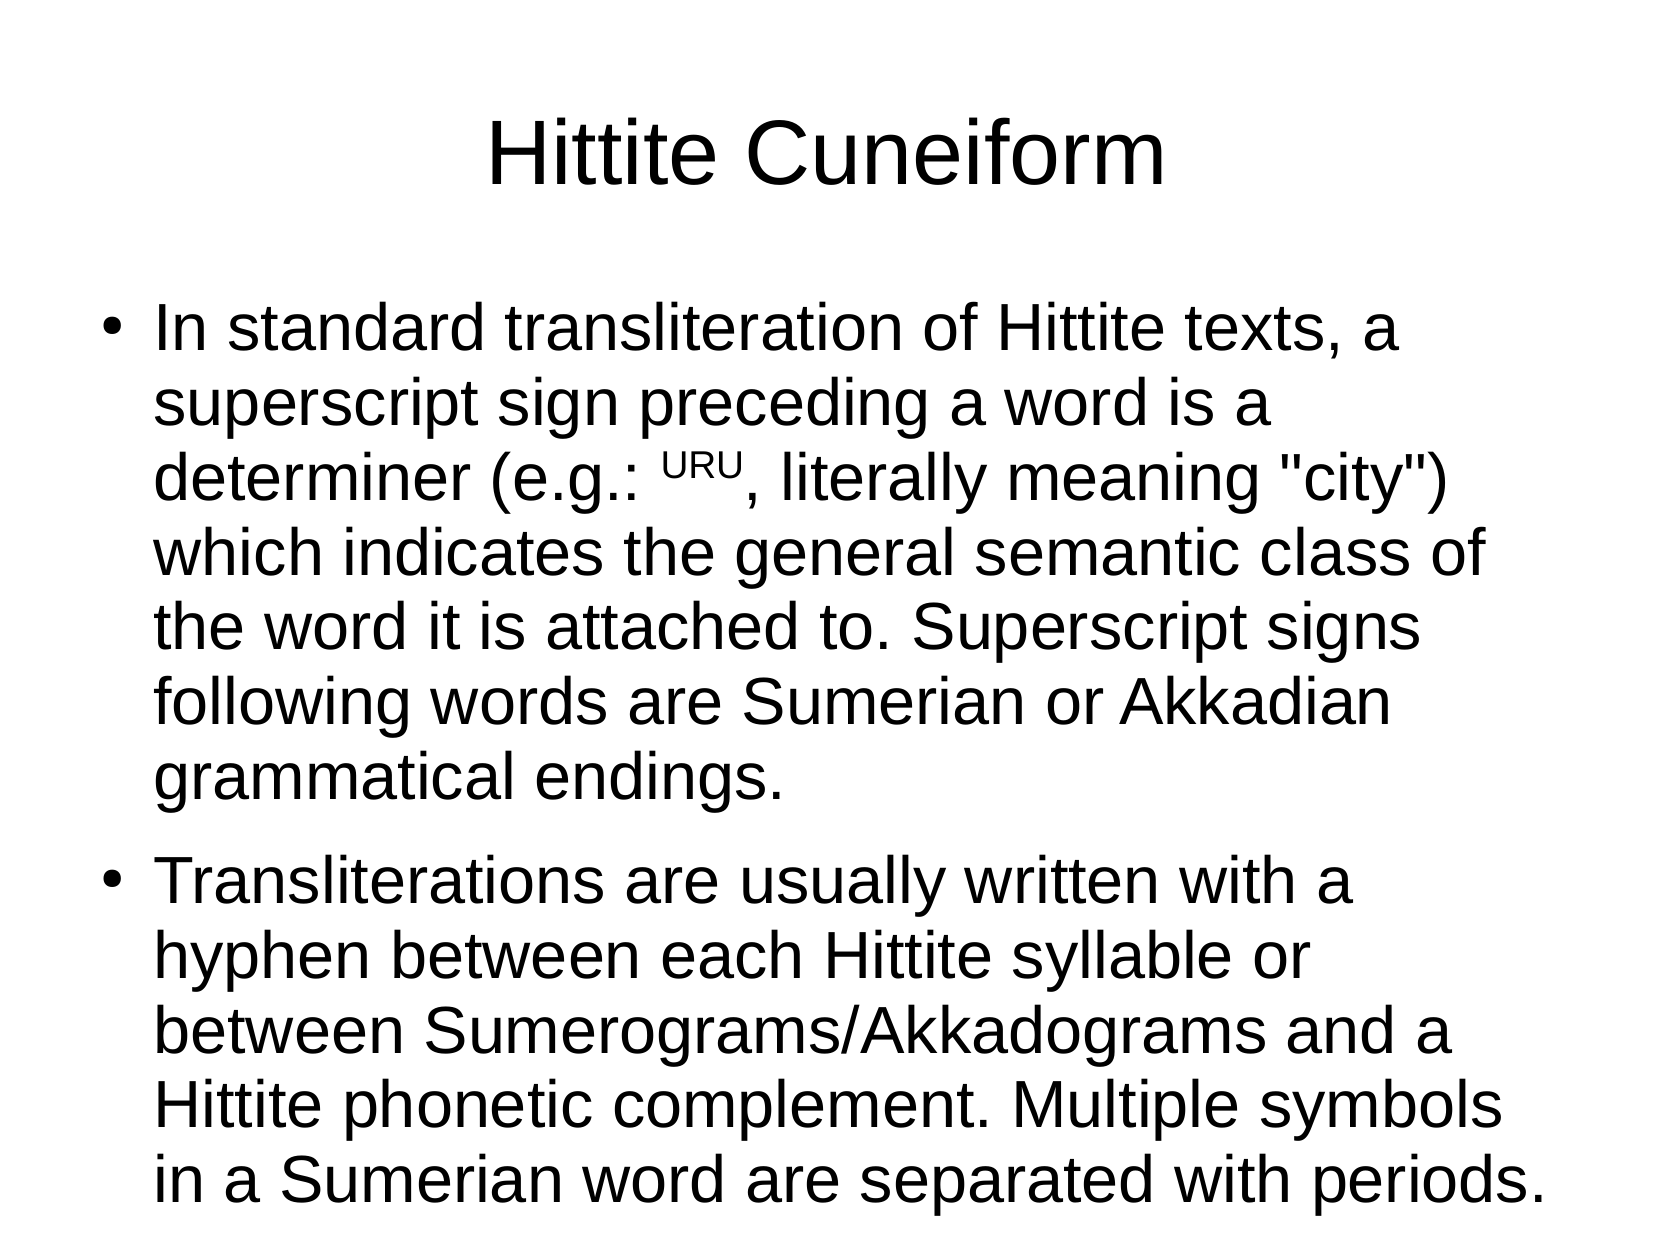

# Hittite Cuneiform
In standard transliteration of Hittite texts, a superscript sign preceding a word is a determiner (e.g.: URU, literally meaning "city") which indicates the general semantic class of the word it is attached to. Superscript signs following words are Sumerian or Akkadian grammatical endings.
Transliterations are usually written with a hyphen between each Hittite syllable or between Sumerograms/Akkadograms and a Hittite phonetic complement. Multiple symbols in a Sumerian word are separated with periods.